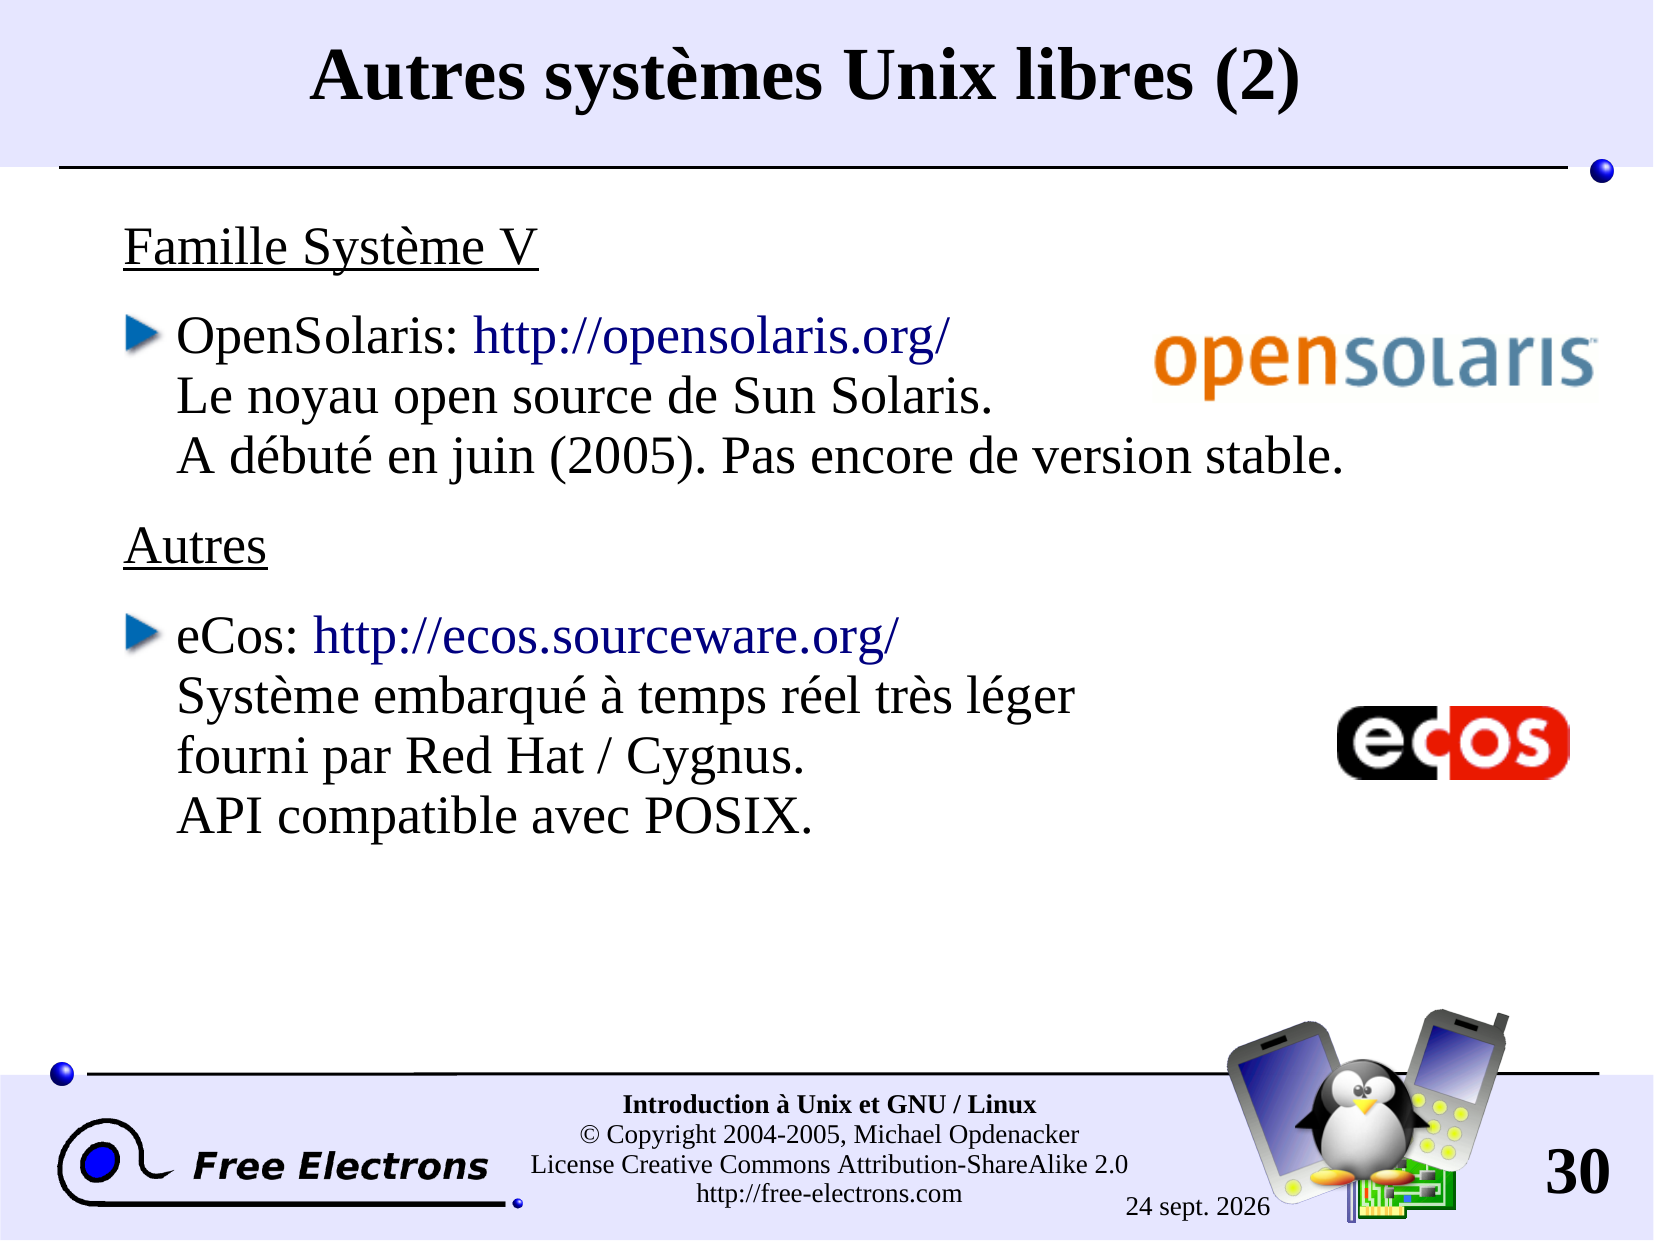

# Autres systèmes Unix libres (2)
Famille Système V
OpenSolaris: http://opensolaris.org/
Le noyau open source de Sun Solaris.
A débuté en juin (2005). Pas encore de version stable.
Autres
eCos: http://ecos.sourceware.org/
Système embarqué à temps réel très léger
fourni par Red Hat / Cygnus.
API compatible avec POSIX.